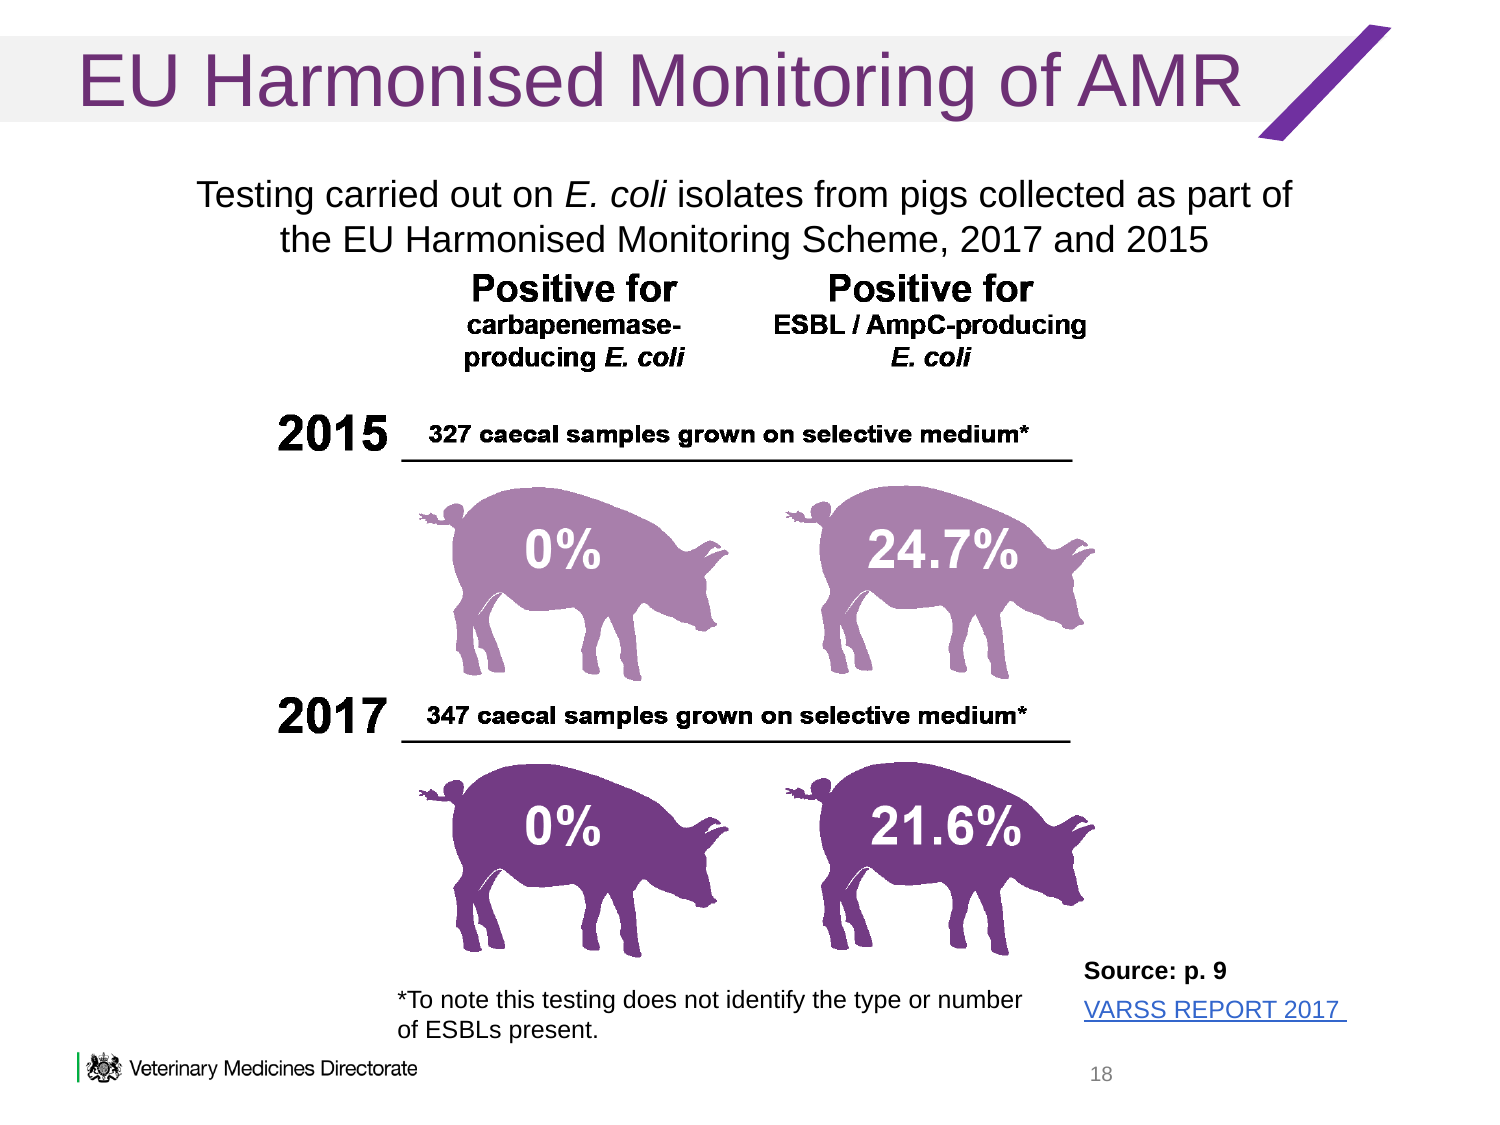

# EU Harmonised Monitoring of AMR
Testing carried out on E. coli isolates from pigs collected as part of
the EU Harmonised Monitoring Scheme, 2017 and 2015
Source: p. 9
*To note this testing does not identify the type or number of ESBLs present.
VARSS REPORT 2017
2